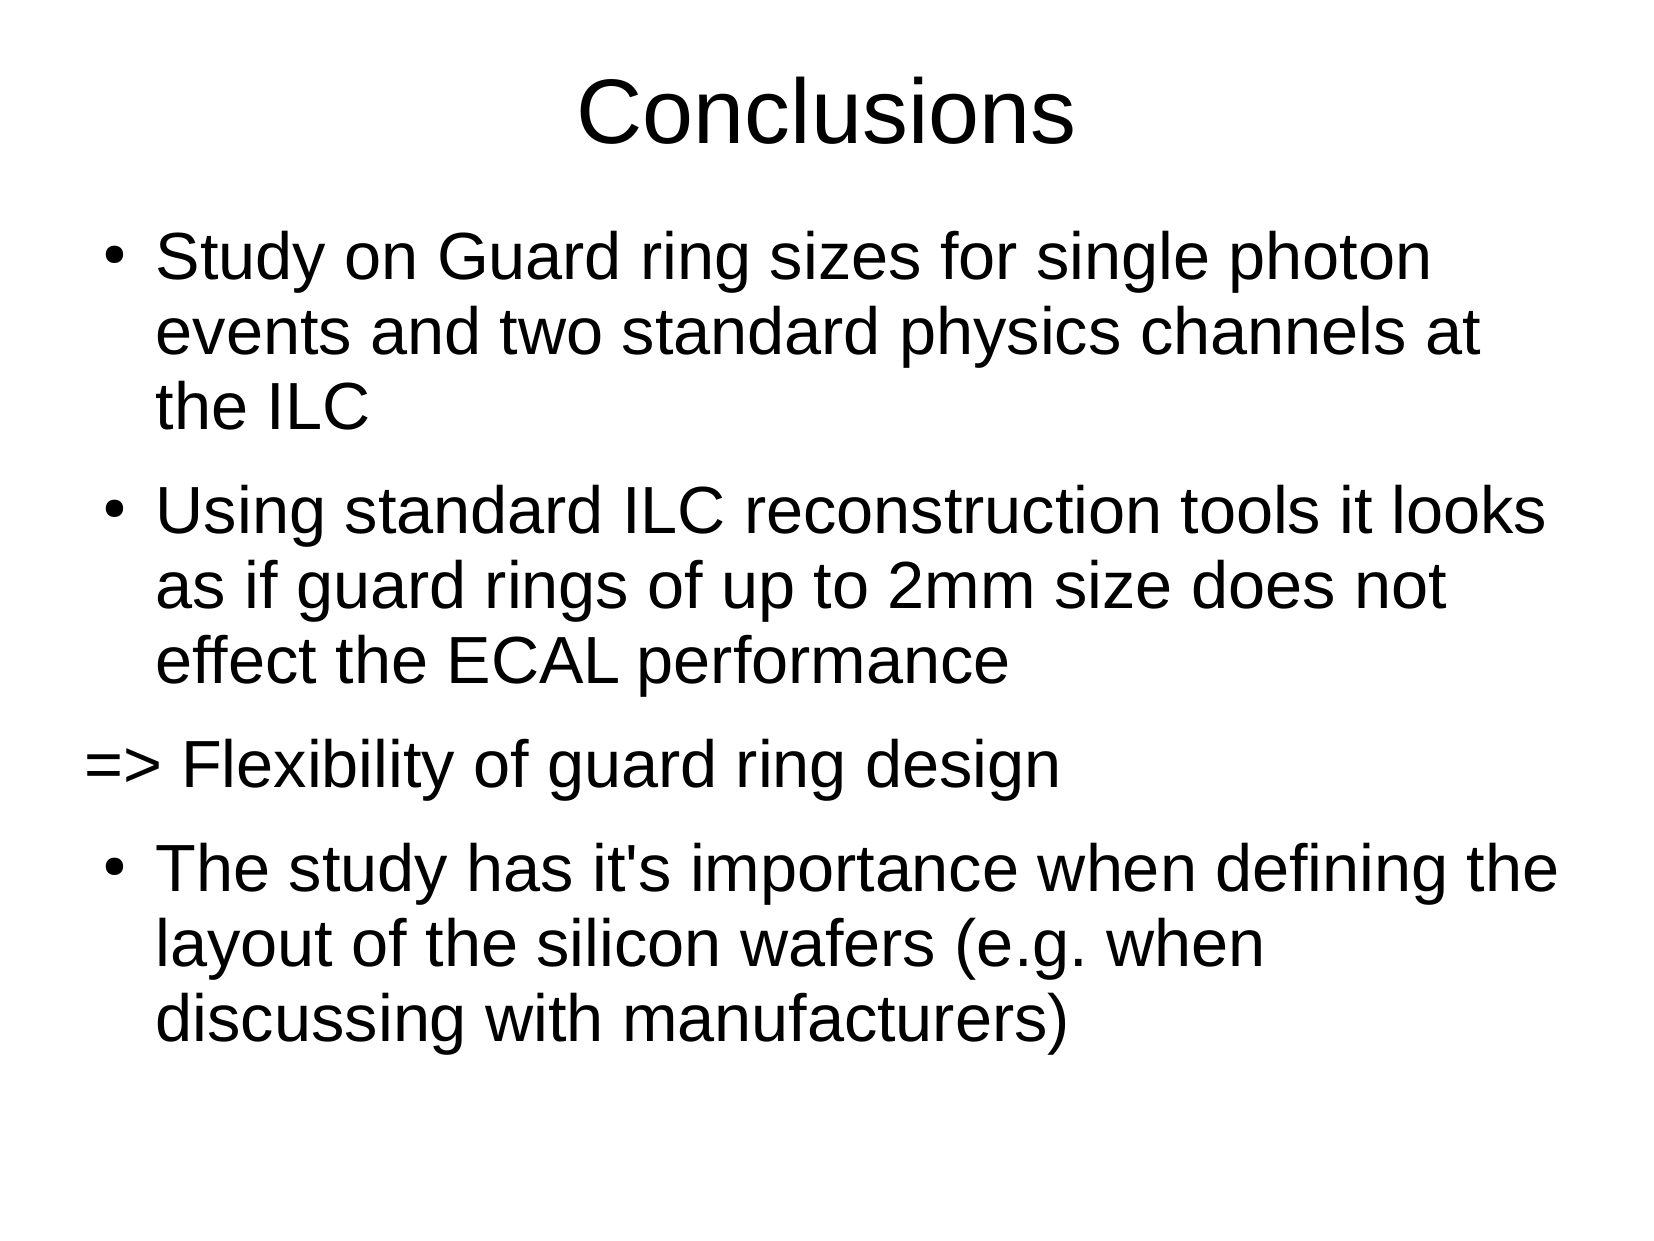

# Conclusions
Study on Guard ring sizes for single photon events and two standard physics channels at the ILC
Using standard ILC reconstruction tools it looks as if guard rings of up to 2mm size does not effect the ECAL performance
=> Flexibility of guard ring design
The study has it's importance when defining the layout of the silicon wafers (e.g. when discussing with manufacturers)